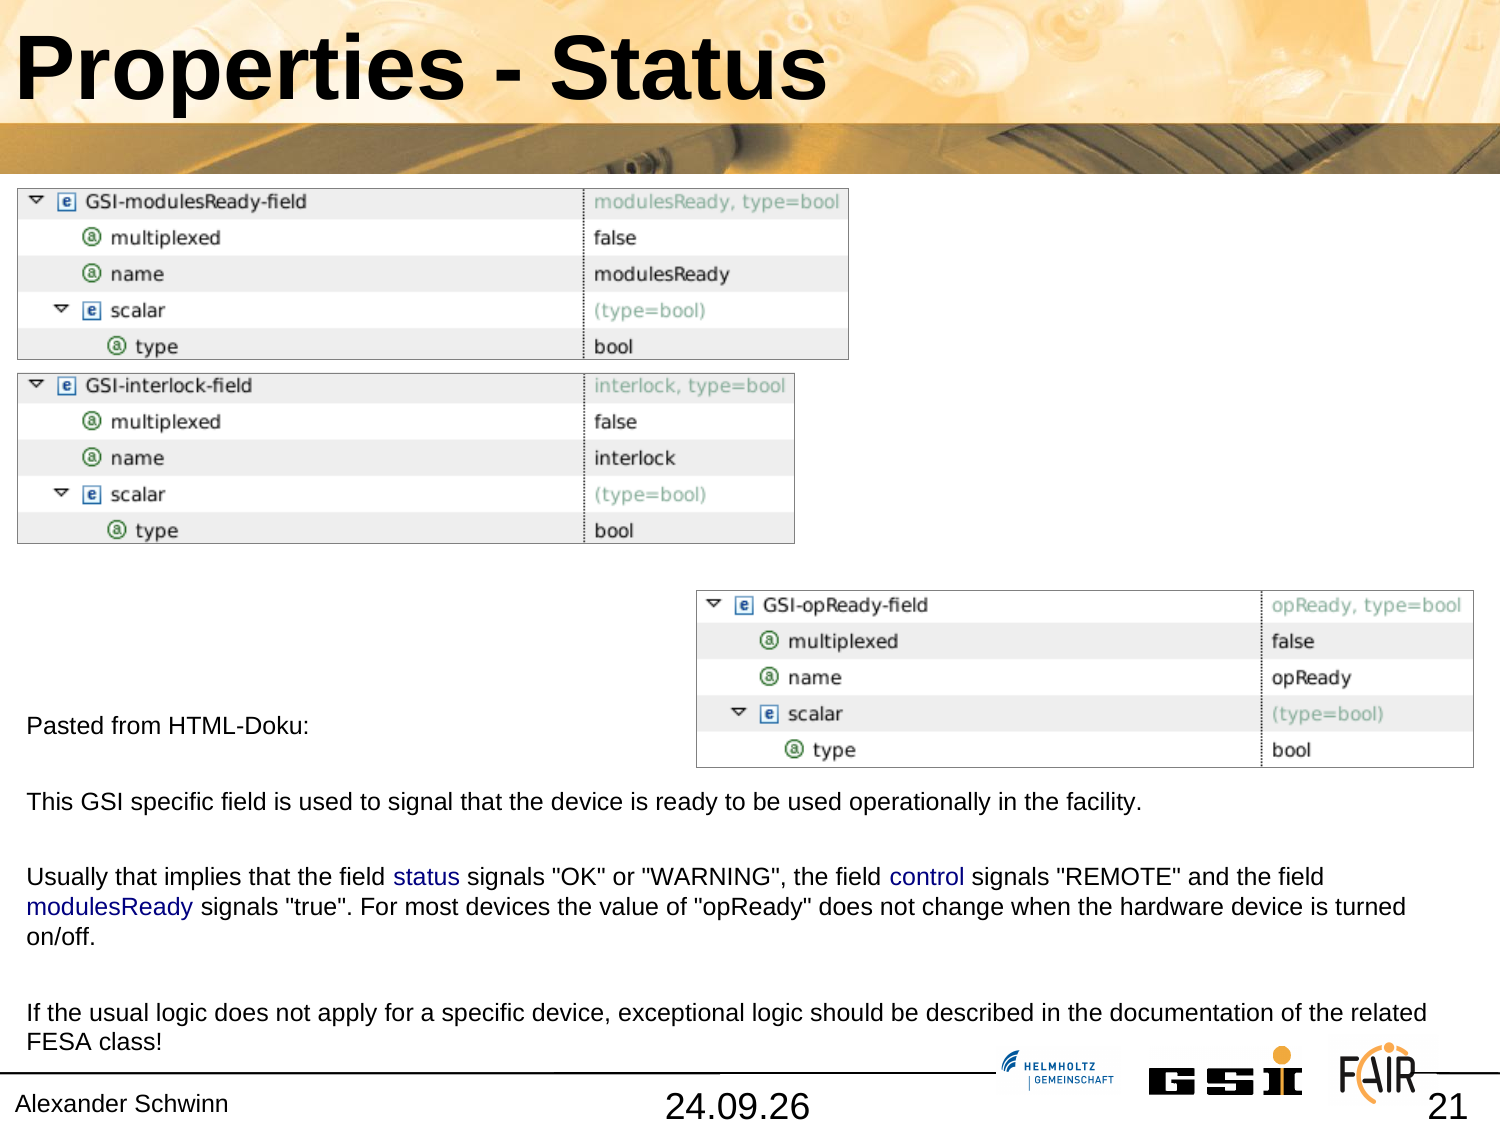

# Properties - Status
Pasted from HTML-Doku:
This GSI specific field is used to signal that the device is ready to be used operationally in the facility.
Usually that implies that the field status signals "OK" or "WARNING", the field control signals "REMOTE" and the field modulesReady signals "true". For most devices the value of "opReady" does not change when the hardware device is turned on/off.
If the usual logic does not apply for a specific device, exceptional logic should be described in the documentation of the related FESA class!
21